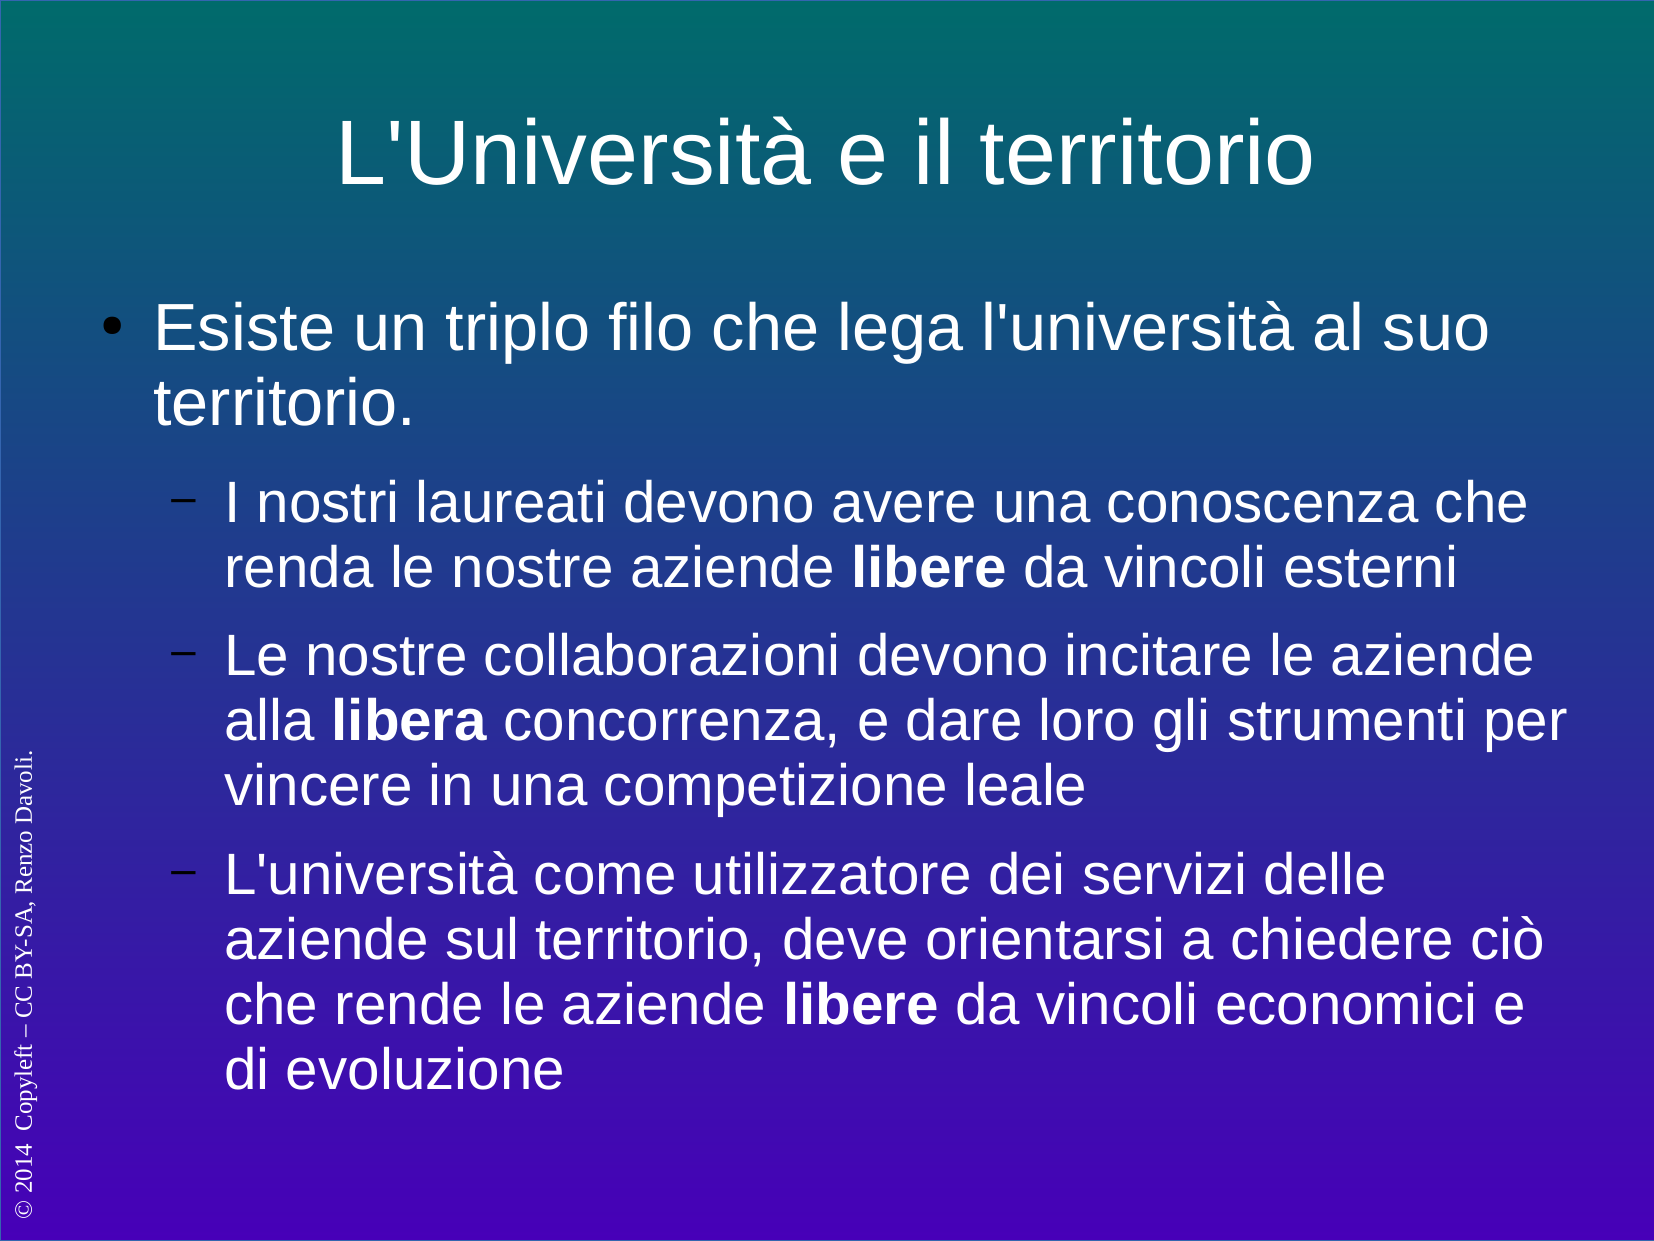

# L'Università e il territorio
Esiste un triplo filo che lega l'università al suo territorio.
I nostri laureati devono avere una conoscenza che renda le nostre aziende libere da vincoli esterni
Le nostre collaborazioni devono incitare le aziende alla libera concorrenza, e dare loro gli strumenti per vincere in una competizione leale
L'università come utilizzatore dei servizi delle aziende sul territorio, deve orientarsi a chiedere ciò che rende le aziende libere da vincoli economici e di evoluzione